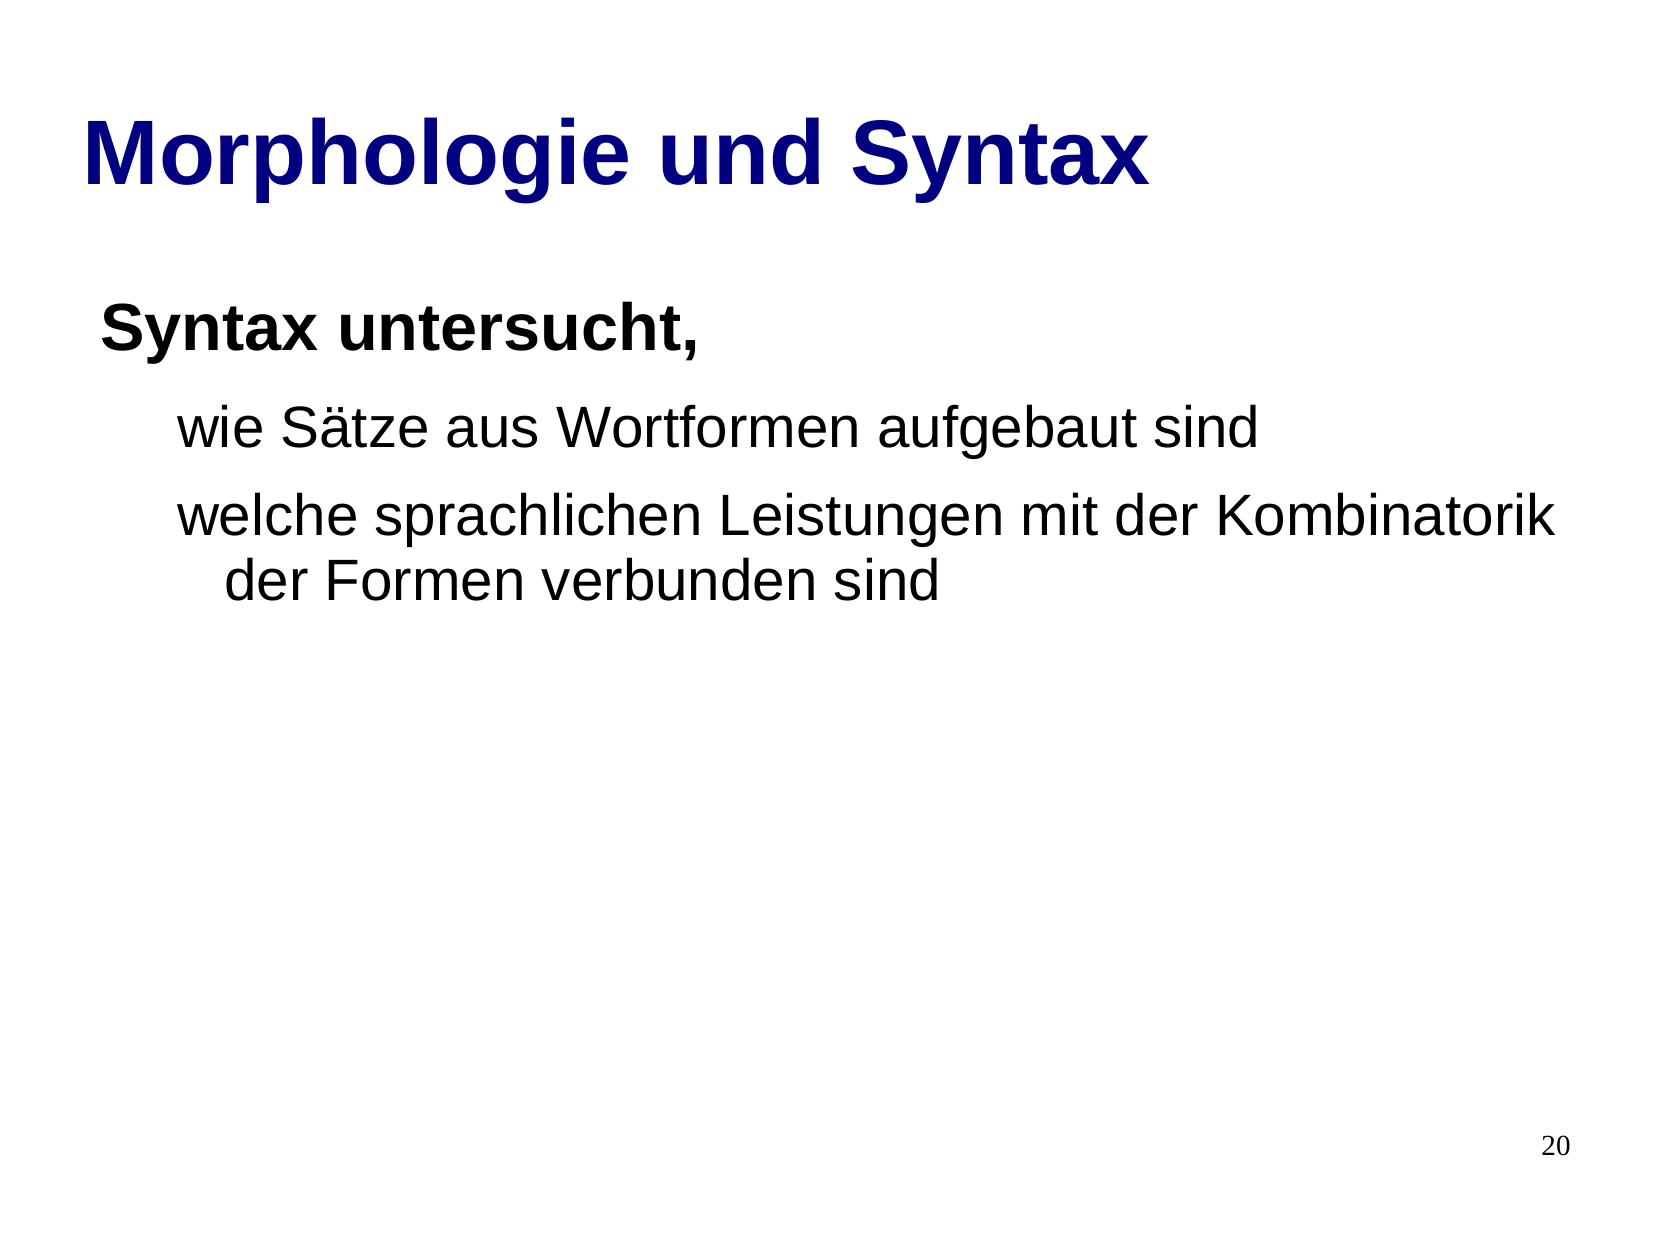

# Morphologie und Syntax
Syntax untersucht,
wie Sätze aus Wortformen aufgebaut sind
welche sprachlichen Leistungen mit der Kombinatorik der Formen verbunden sind
20